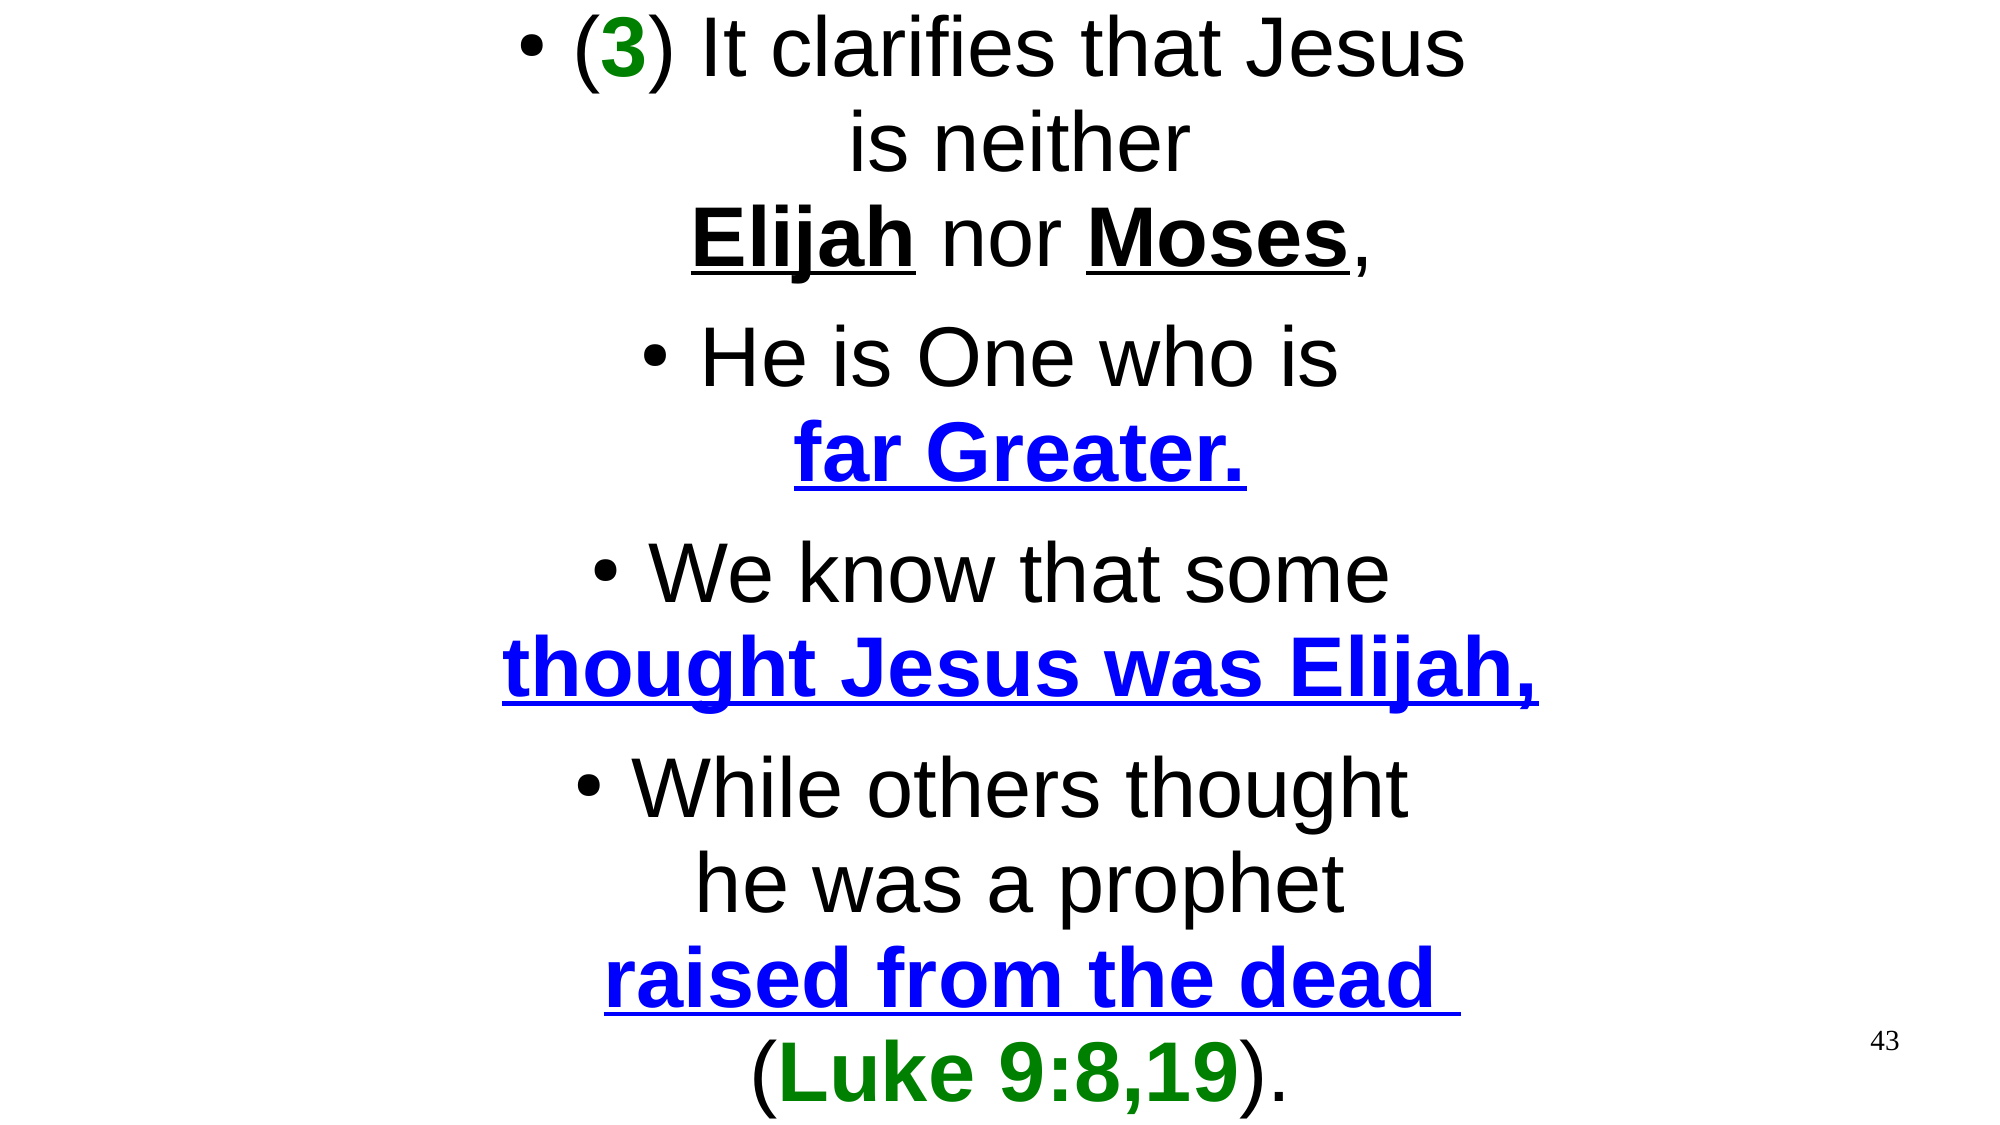

# (3) It clarifies that Jesus is neither Elijah nor Moses,
He is One who is
far Greater.
We know that some
thought Jesus was Elijah,
While others thought
he was a prophet
raised from the dead
(Luke 9:8,19).
43